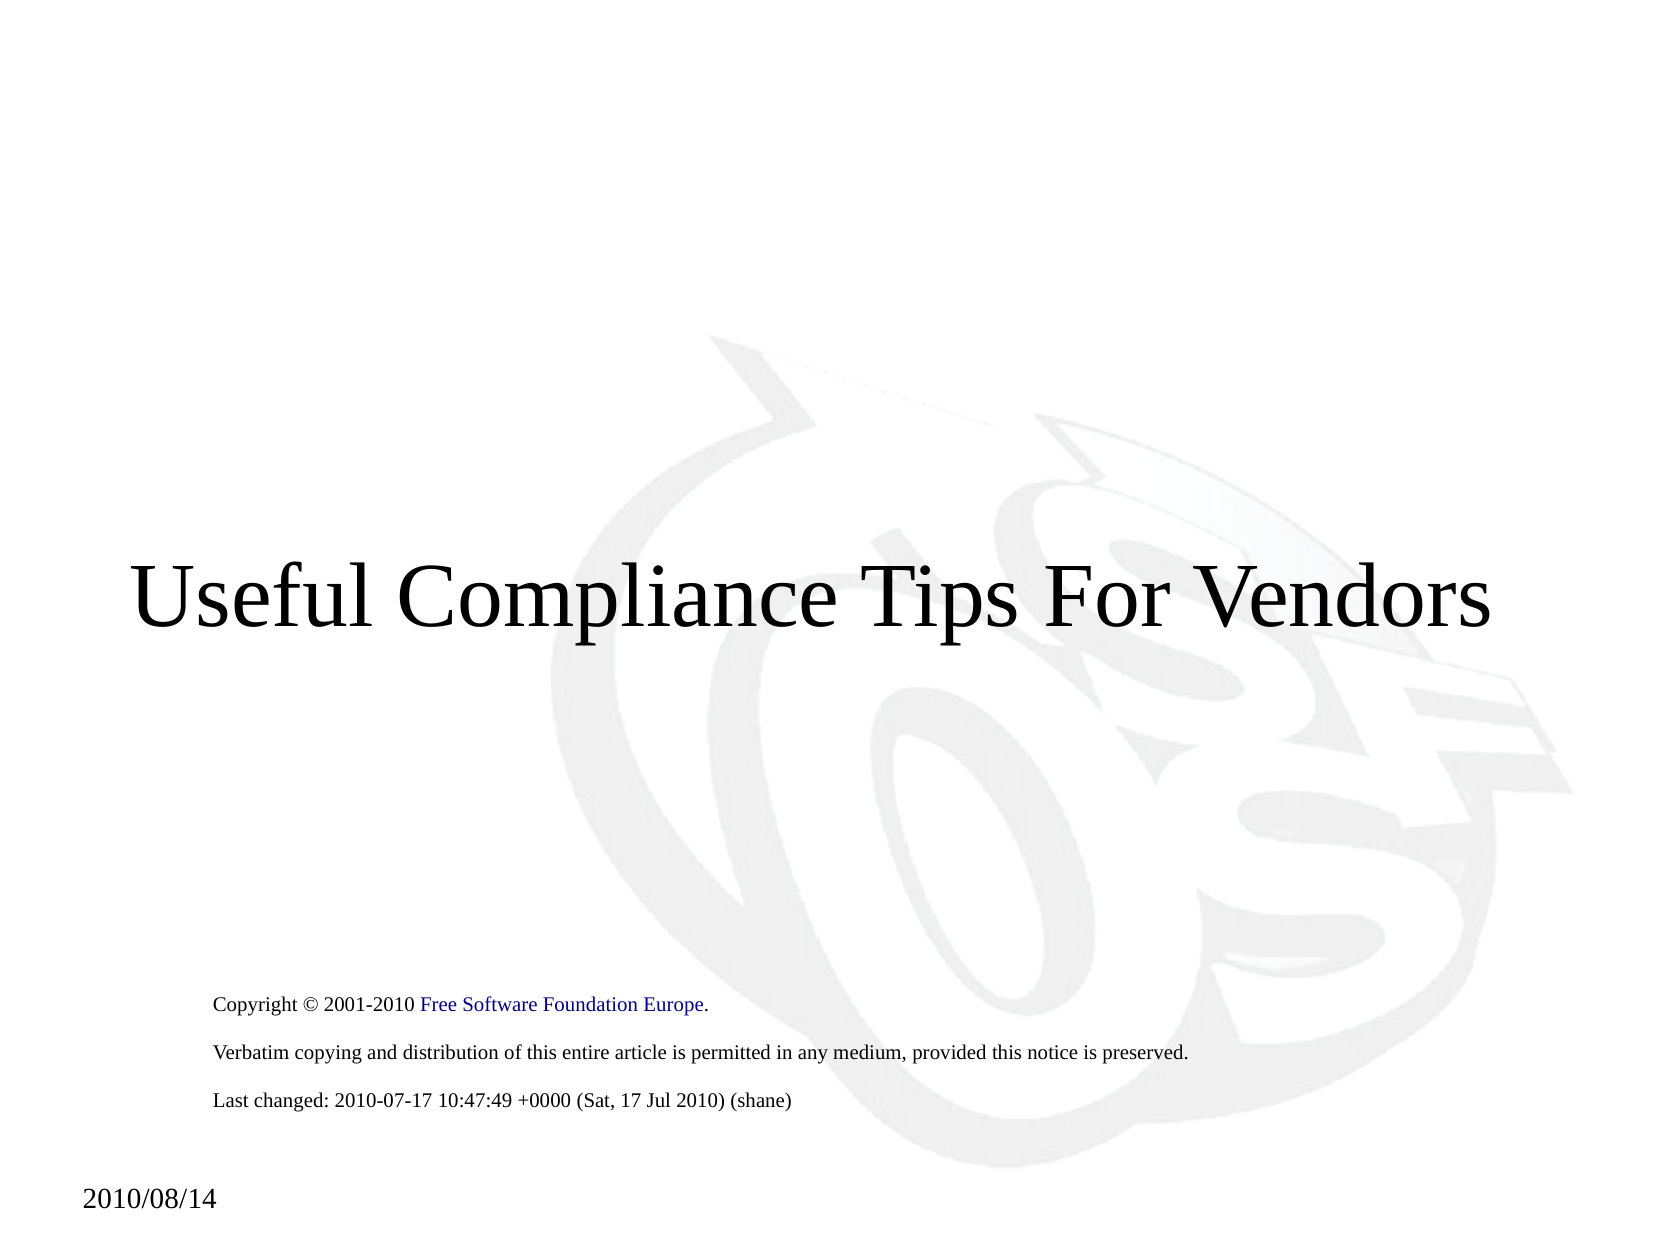

# Useful Compliance Tips For Vendors
Copyright © 2001-2010 Free Software Foundation Europe.
Verbatim copying and distribution of this entire article is permitted in any medium, provided this notice is preserved.
Last changed: 2010-07-17 10:47:49 +0000 (Sat, 17 Jul 2010) (shane)
2010/08/14